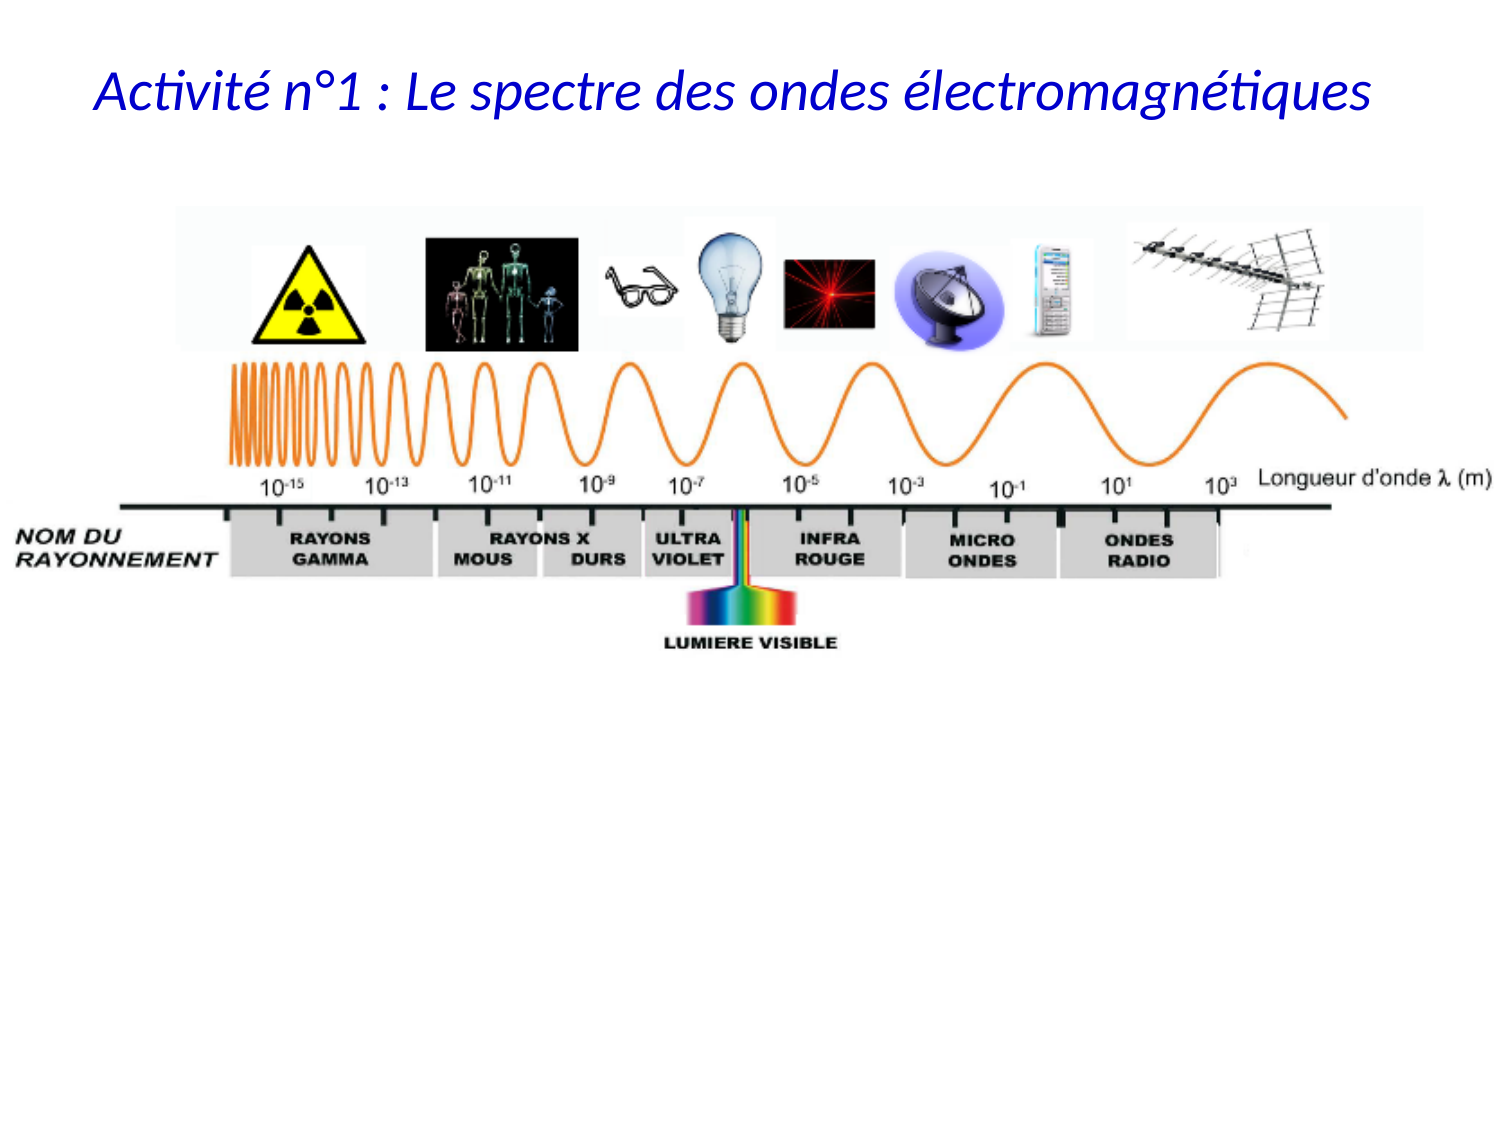

Activité n°1 : Le spectre des ondes électromagnétiques